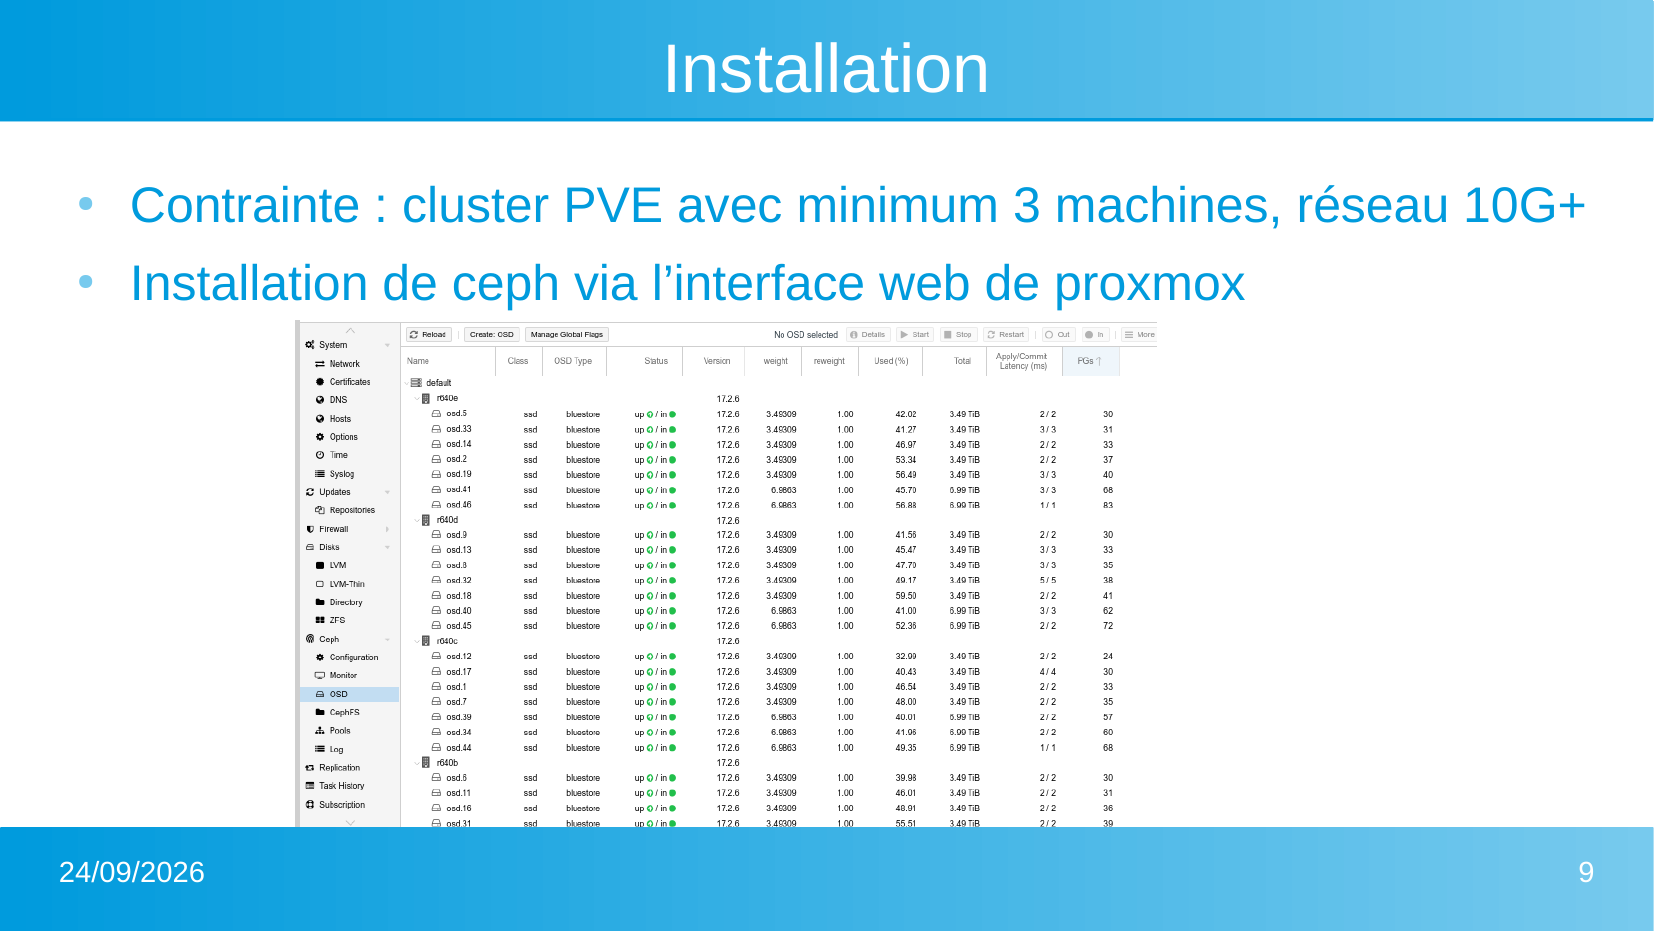

# Installation
Contrainte : cluster PVE avec minimum 3 machines, réseau 10G+
Installation de ceph via l’interface web de proxmox
9